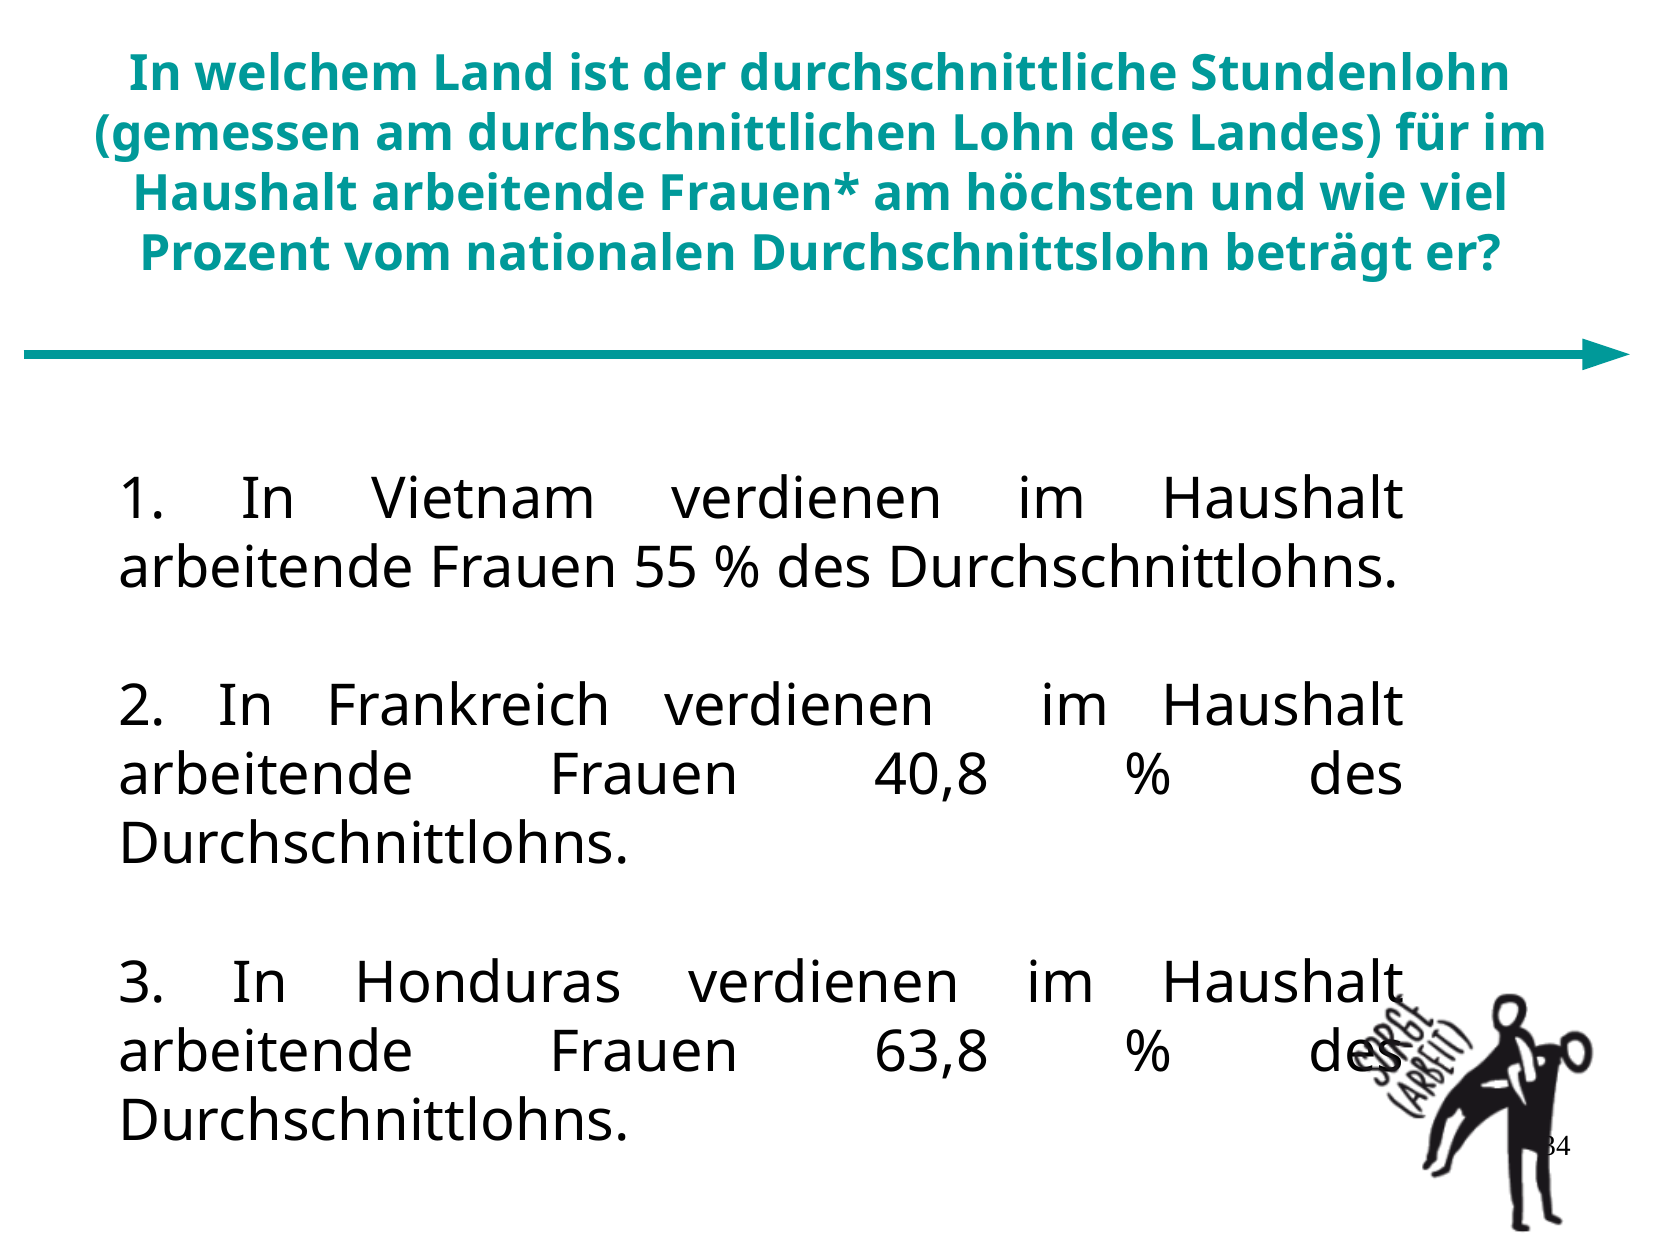

# In welchem Land ist der durchschnittliche Stundenlohn (gemessen am durchschnittlichen Lohn des Landes) für im Haushalt arbeitende Frauen* am höchsten und wie viel Prozent vom nationalen Durchschnittslohn beträgt er?
1. In Vietnam verdienen im Haushalt arbeitende Frauen 55 % des Durchschnittlohns.
2. In Frankreich verdienen im Haushalt arbeitende Frauen 40,8 % des Durchschnittlohns.
3. In Honduras verdienen im Haushalt arbeitende Frauen 63,8 % des Durchschnittlohns.
34